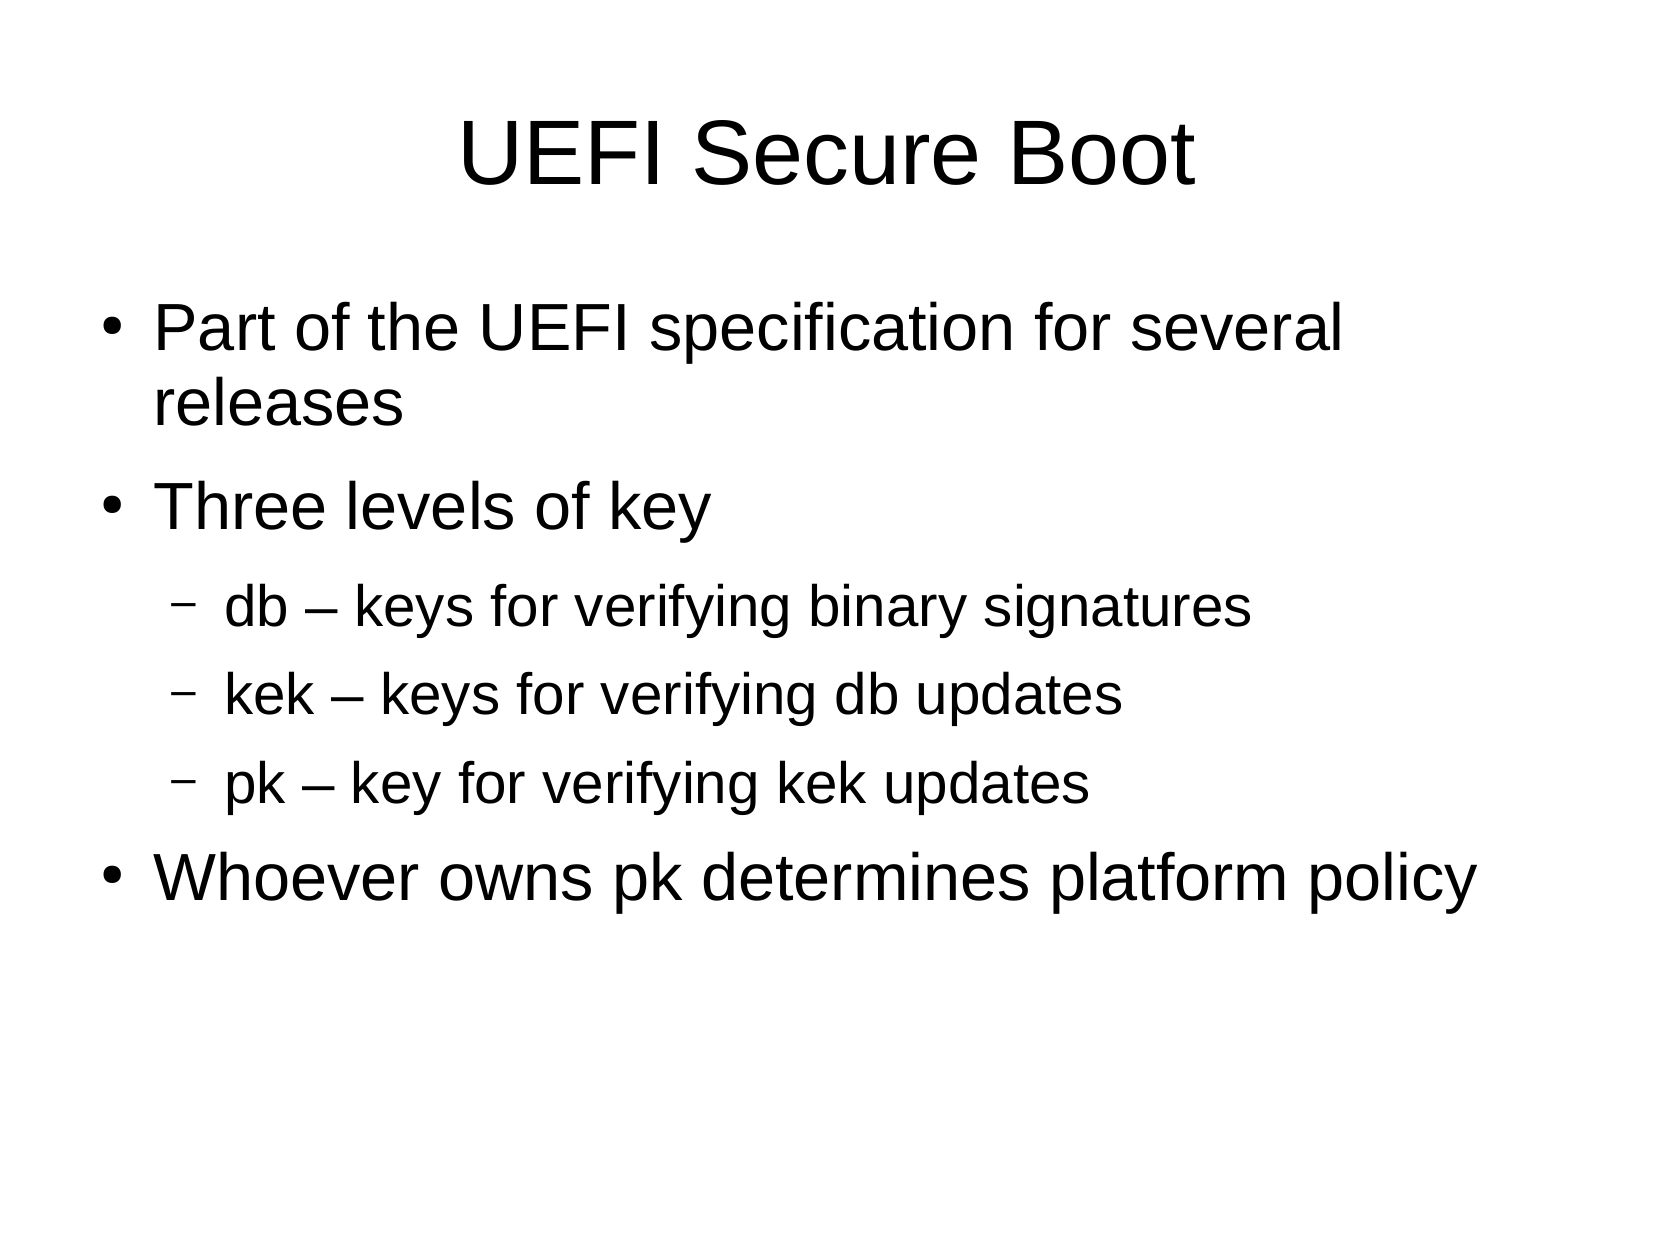

# UEFI Secure Boot
Part of the UEFI specification for several releases
Three levels of key
db – keys for verifying binary signatures
kek – keys for verifying db updates
pk – key for verifying kek updates
Whoever owns pk determines platform policy